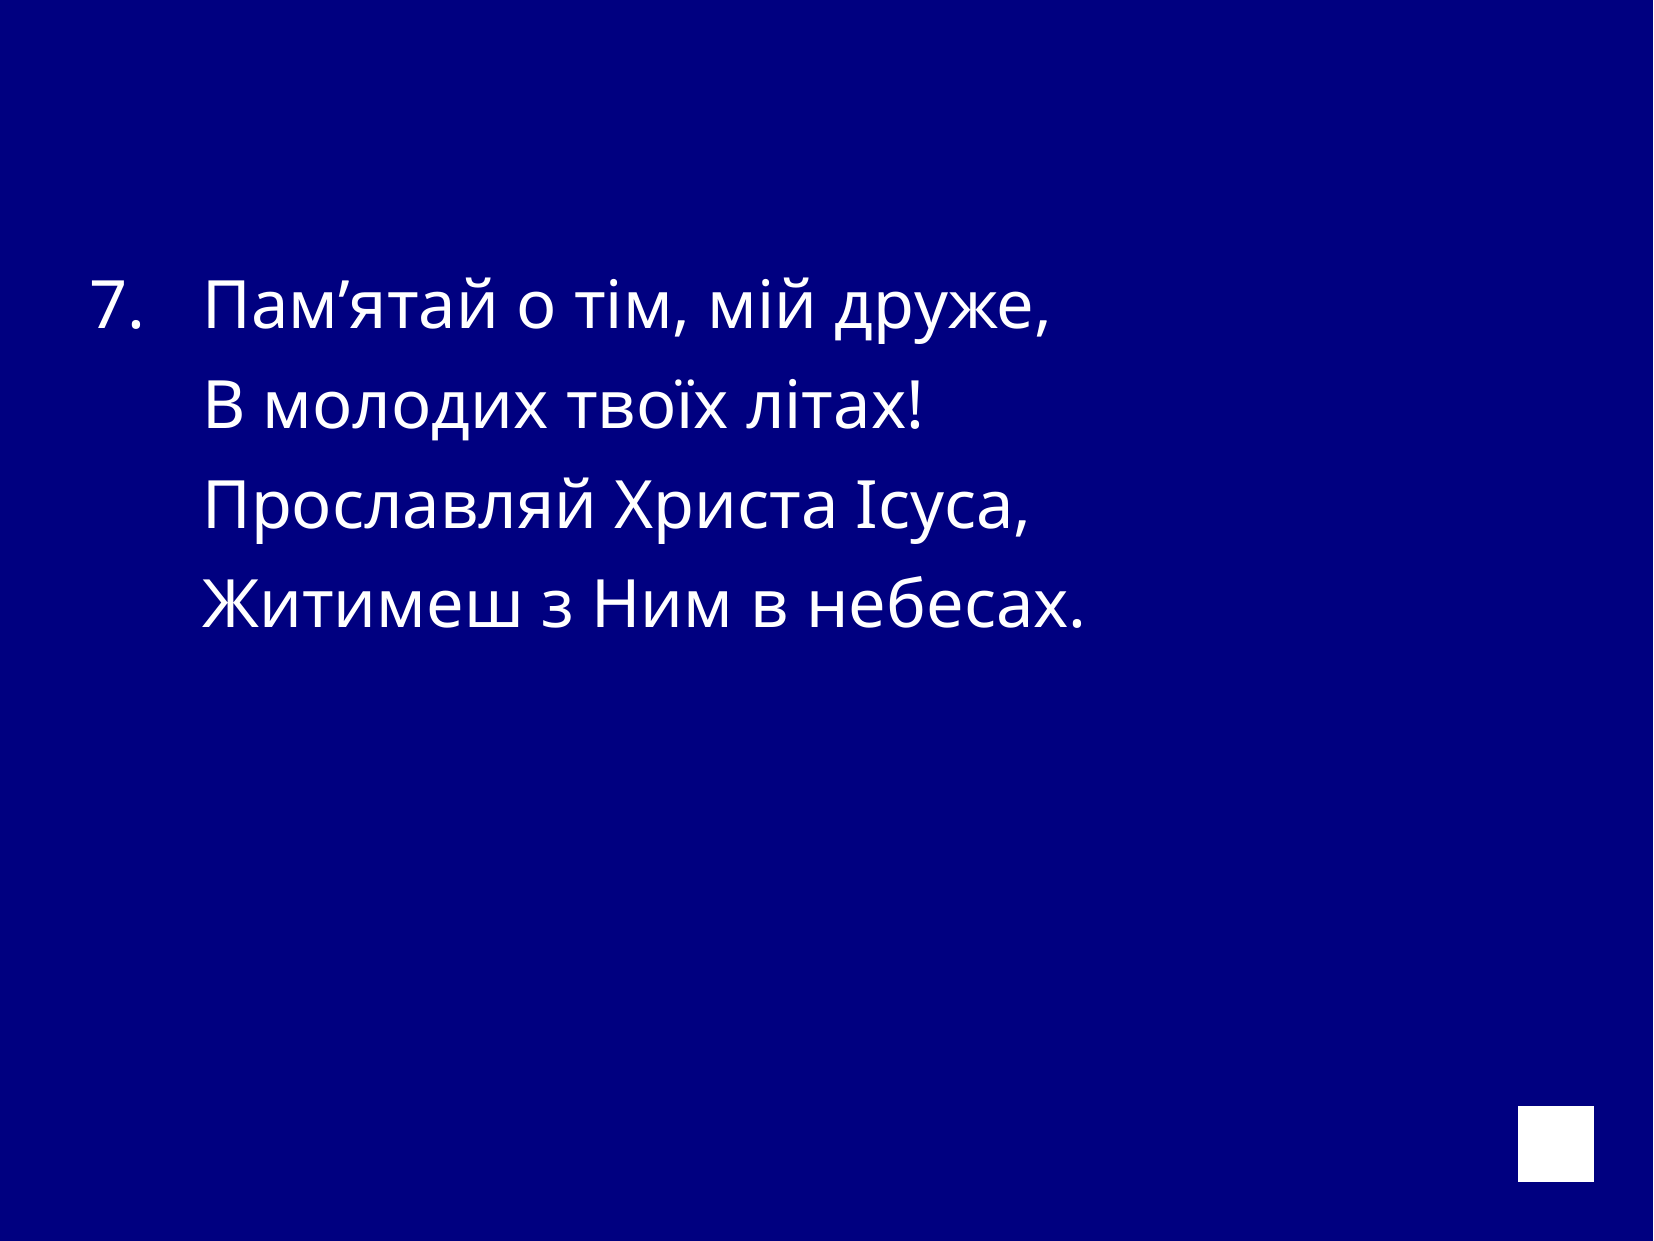

7.	Пам’ятай о тім, мій друже,
	В молодих твоїх літах!
	Прославляй Христа Ісуса,
	Житимеш з Ним в небесах.